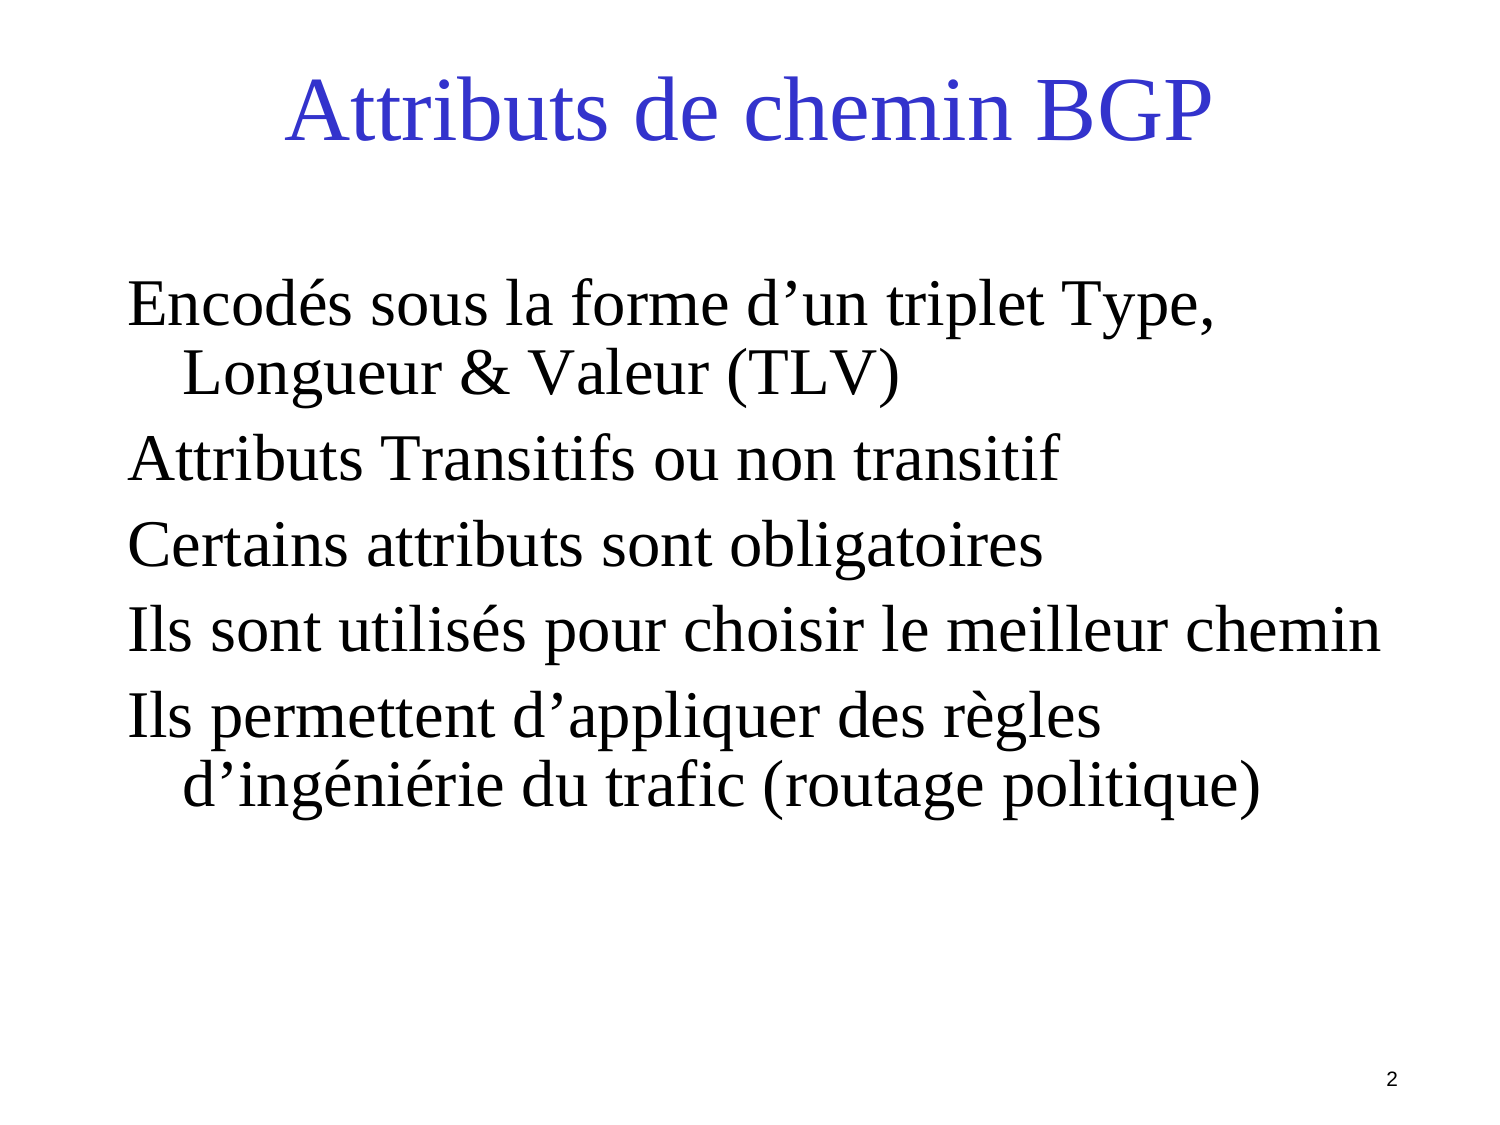

# Attributs de chemin BGP
Encodés sous la forme d’un triplet Type, Longueur & Valeur (TLV)‏
Attributs Transitifs ou non transitif
Certains attributs sont obligatoires
Ils sont utilisés pour choisir le meilleur chemin
Ils permettent d’appliquer des règles d’ingéniérie du trafic (routage politique)‏